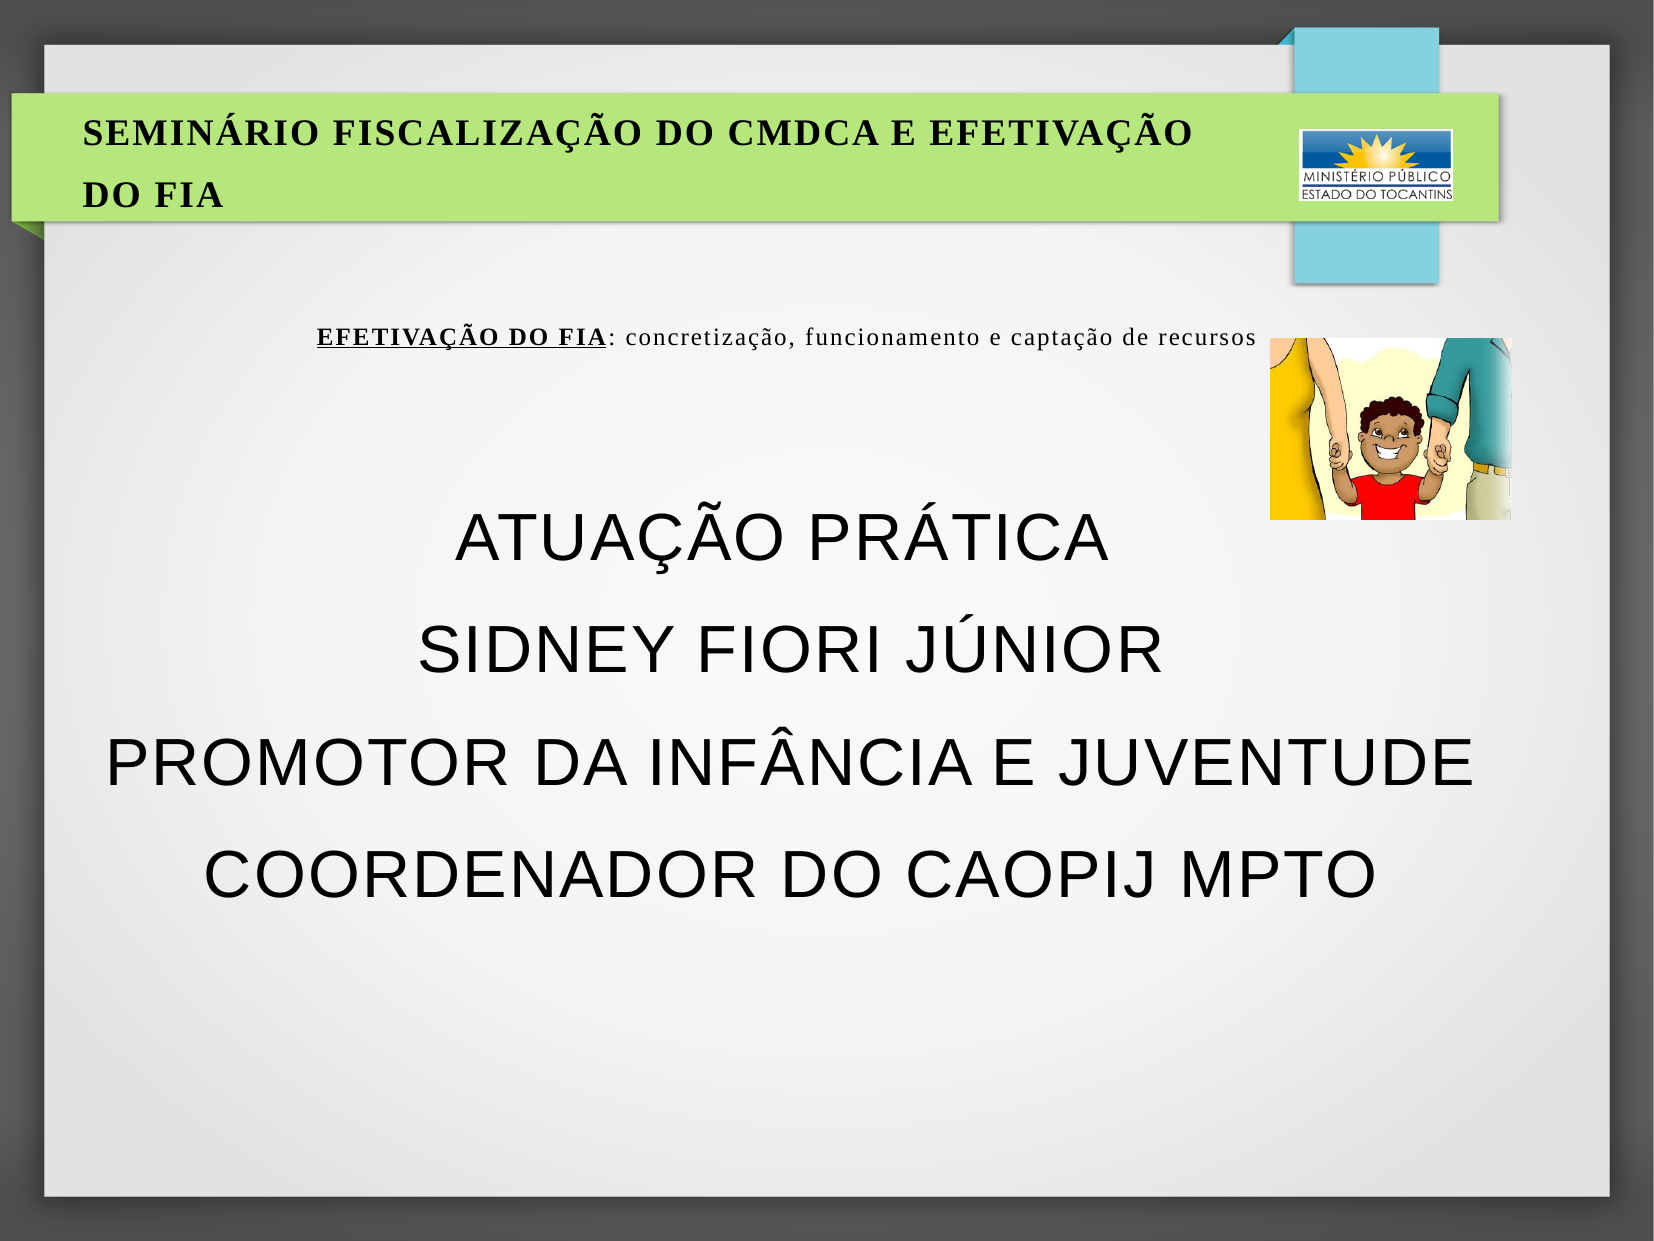

# SEMINÁRIO FISCALIZAÇÃO DO CMDCA E EFETIVAÇÃO DO FIA
EFETIVAÇÃO DO FIA: concretização, funcionamento e captação de recursos
ATUAÇÃO PRÁTICA
SIDNEY FIORI JÚNIOR
PROMOTOR DA INFÂNCIA E JUVENTUDE
COORDENADOR DO CAOPIJ MPTO